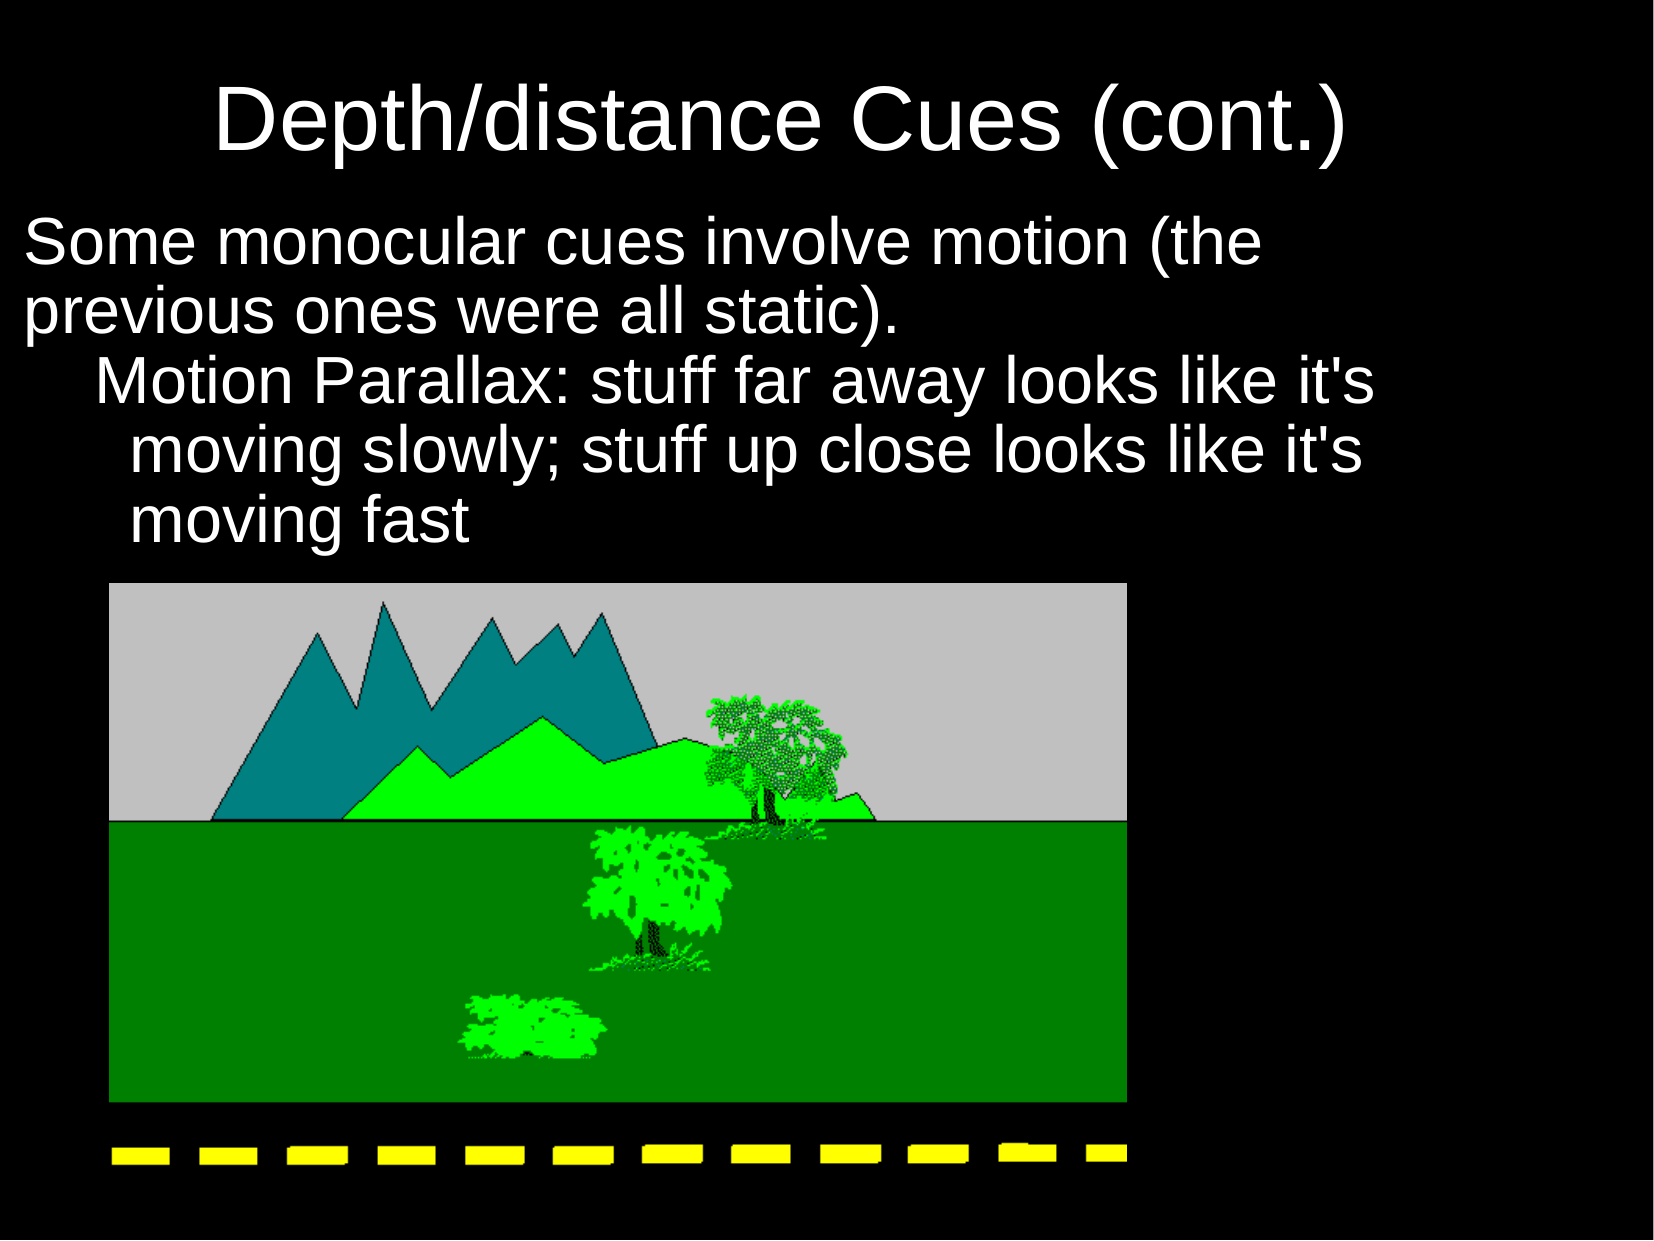

# Depth/distance Cues (cont.)
Some monocular cues involve motion (the previous ones were all static).
Motion Parallax: stuff far away looks like it's moving slowly; stuff up close looks like it's moving fast
d
(d